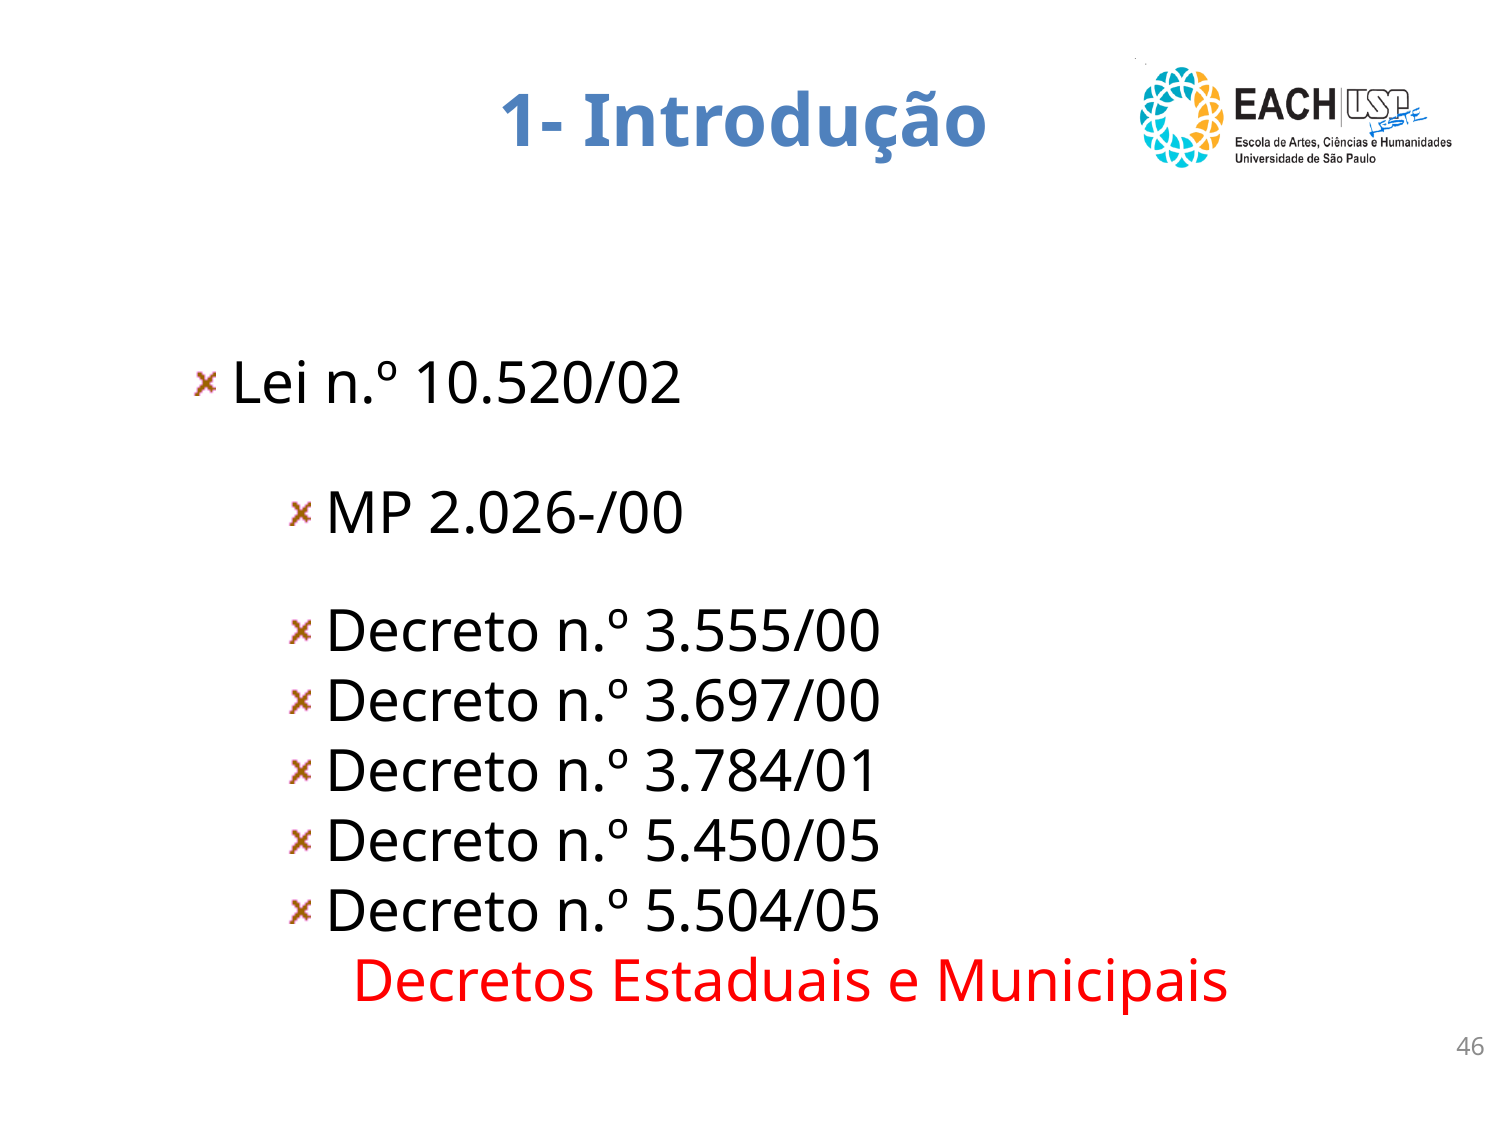

1- Introdução
 Lei n.º 10.520/02
 MP 2.026-/00
 Decreto n.º 3.555/00
 Decreto n.º 3.697/00
 Decreto n.º 3.784/01
 Decreto n.º 5.450/05
 Decreto n.º 5.504/05
Decretos Estaduais e Municipais